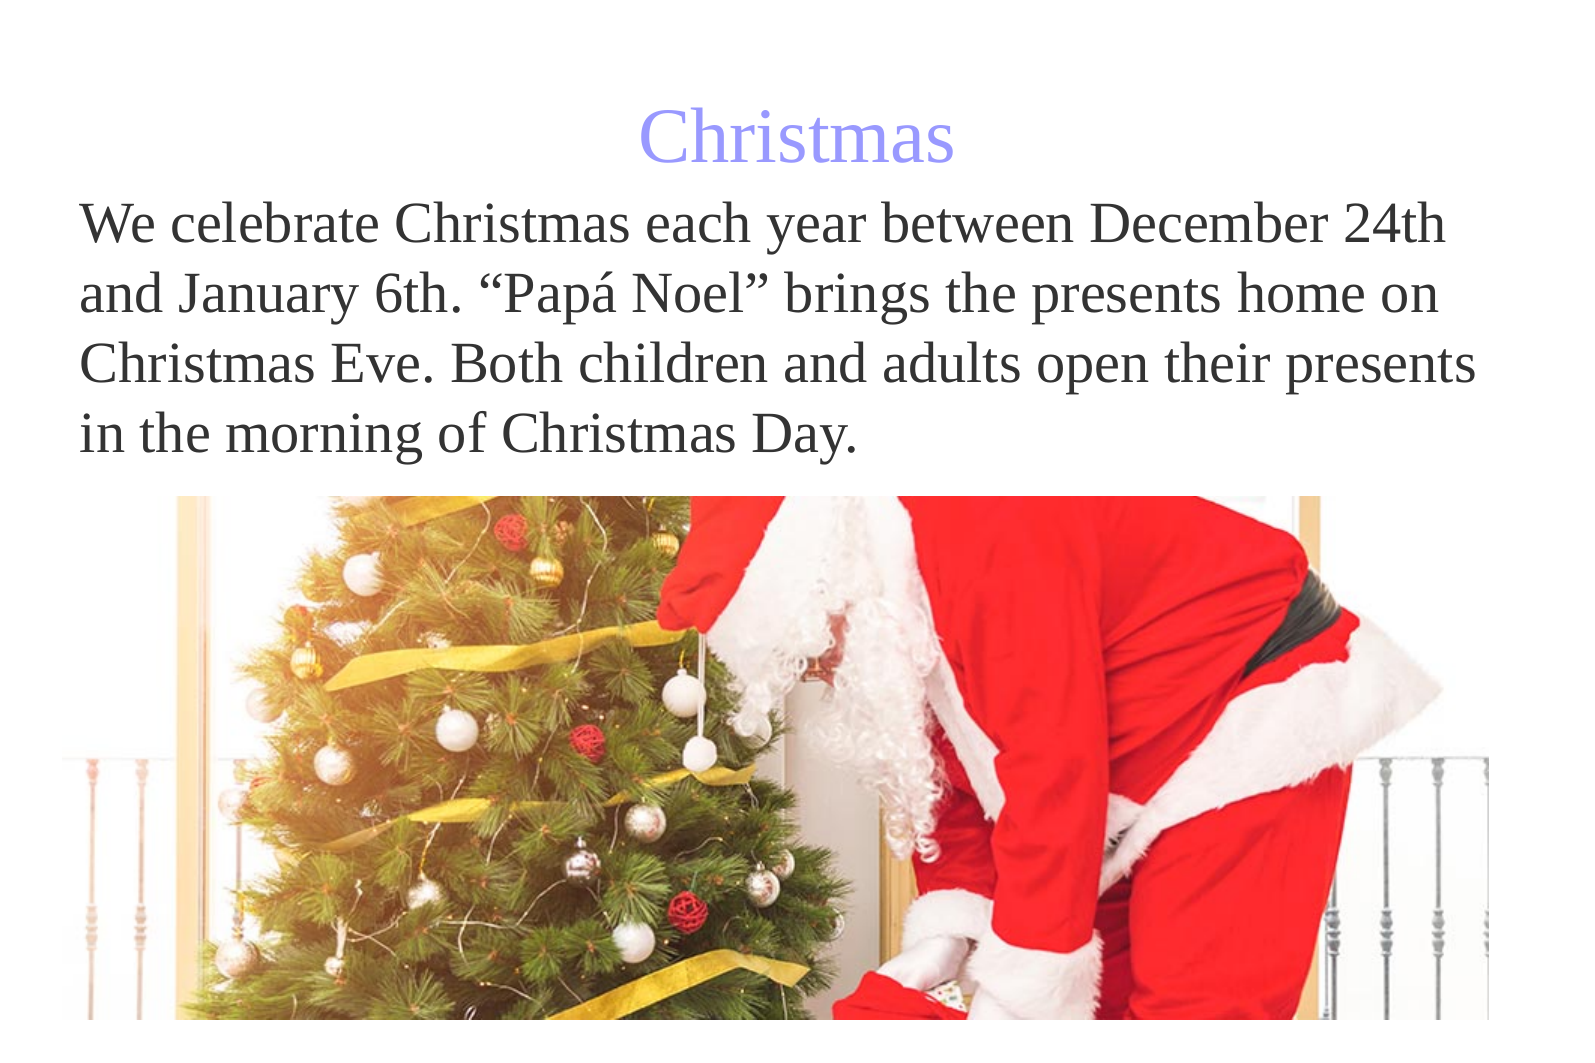

# Christmas
We celebrate Christmas each year between December 24th and January 6th. “Papá Noel” brings the presents home on Christmas Eve. Both children and adults open their presents in the morning of Christmas Day.